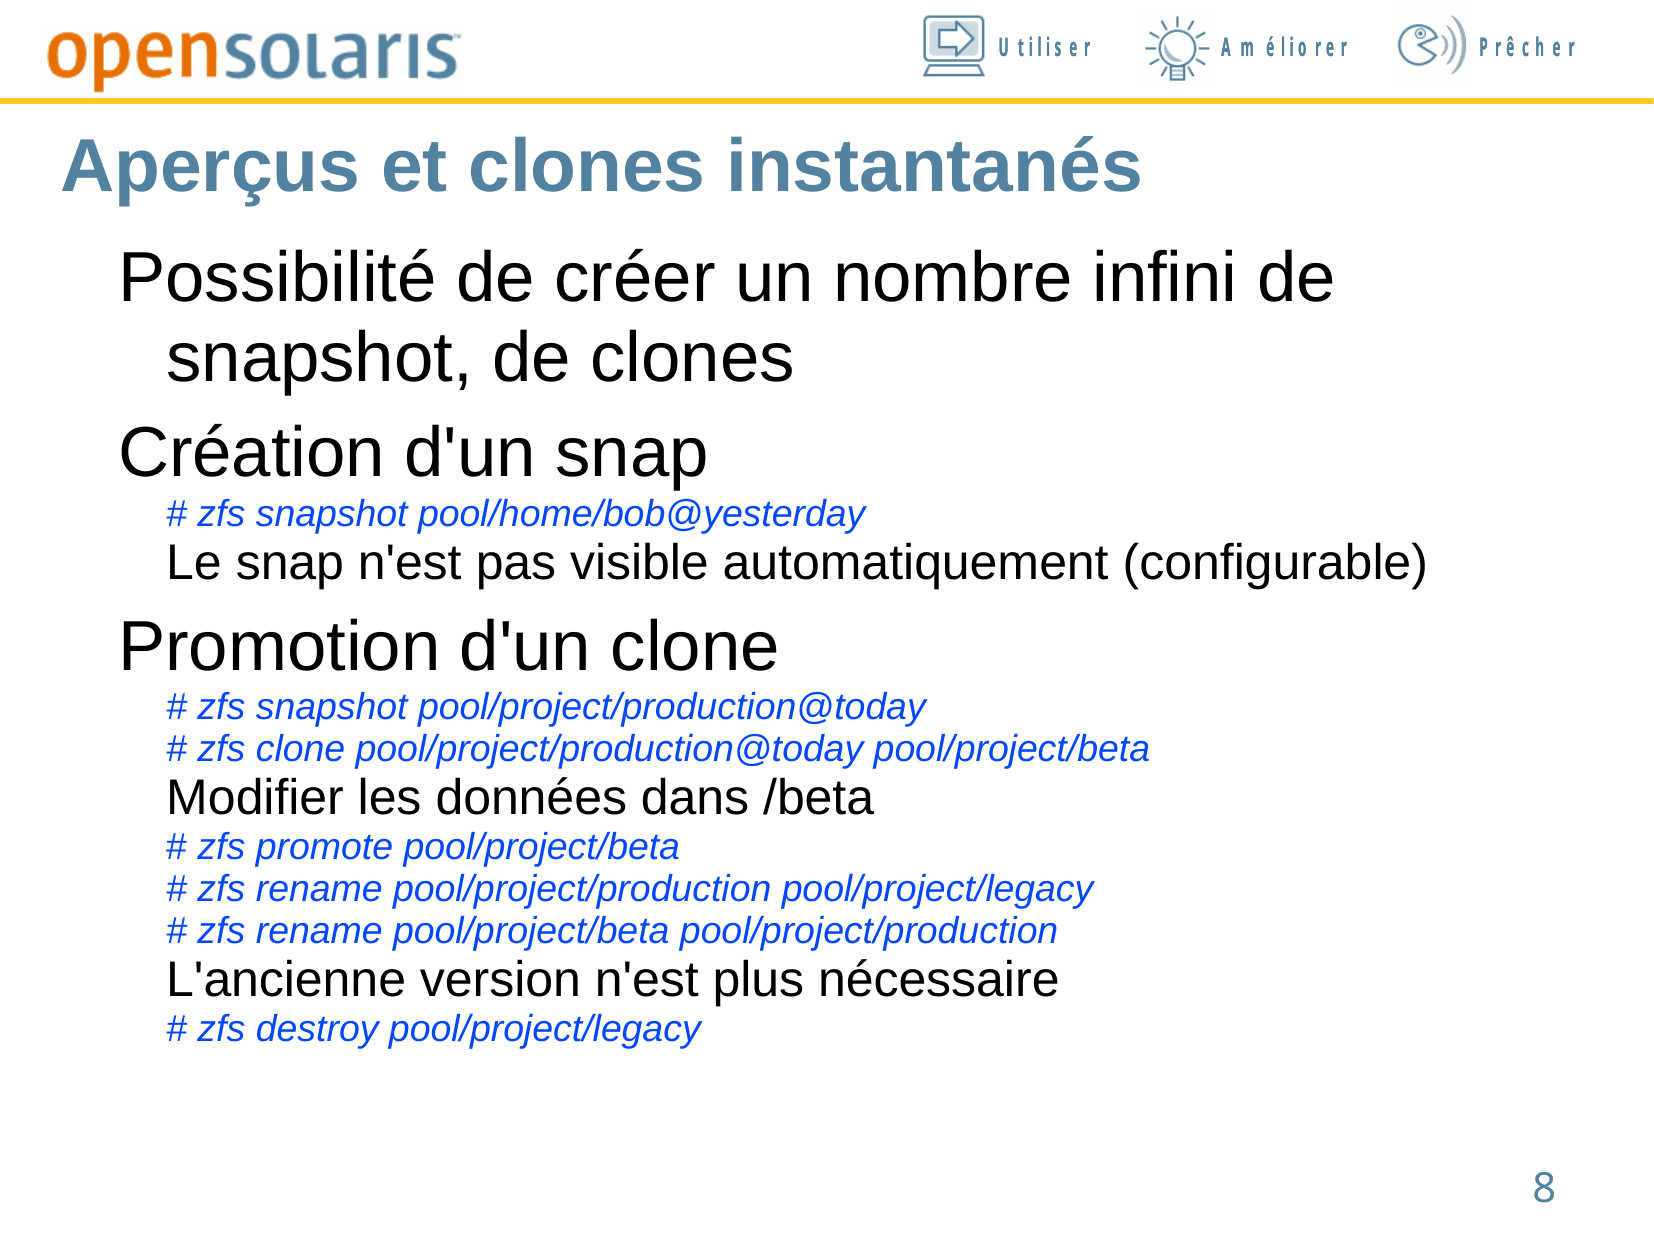

# Aperçus et clones instantanés
Possibilité de créer un nombre infini de snapshot, de clones
Création d'un snap
# zfs snapshot pool/home/bob@yesterday
Le snap n'est pas visible automatiquement (configurable)
Promotion d'un clone
# zfs snapshot pool/project/production@today
# zfs clone pool/project/production@today pool/project/beta
Modifier les données dans /beta
# zfs promote pool/project/beta
# zfs rename pool/project/production pool/project/legacy
# zfs rename pool/project/beta pool/project/production
L'ancienne version n'est plus nécessaire
# zfs destroy pool/project/legacy